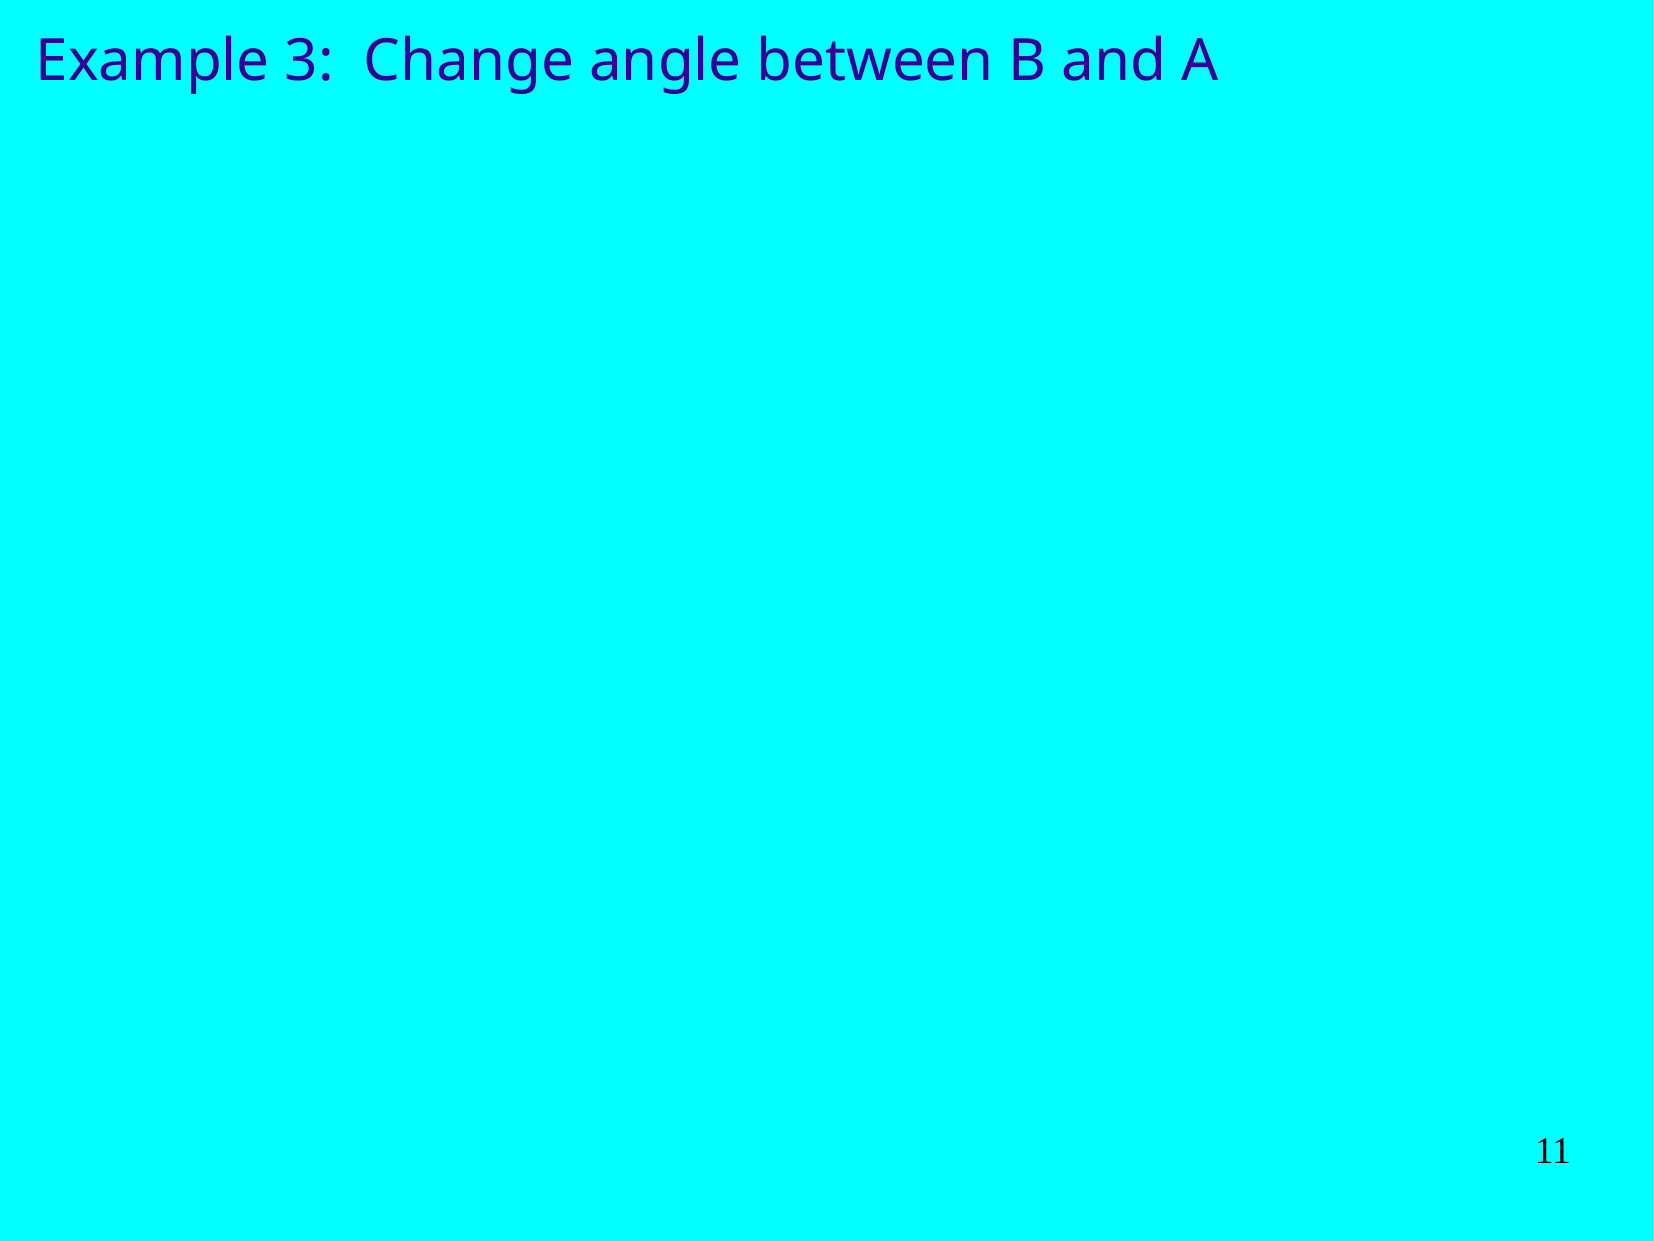

Example 3: Change angle between B and A
11